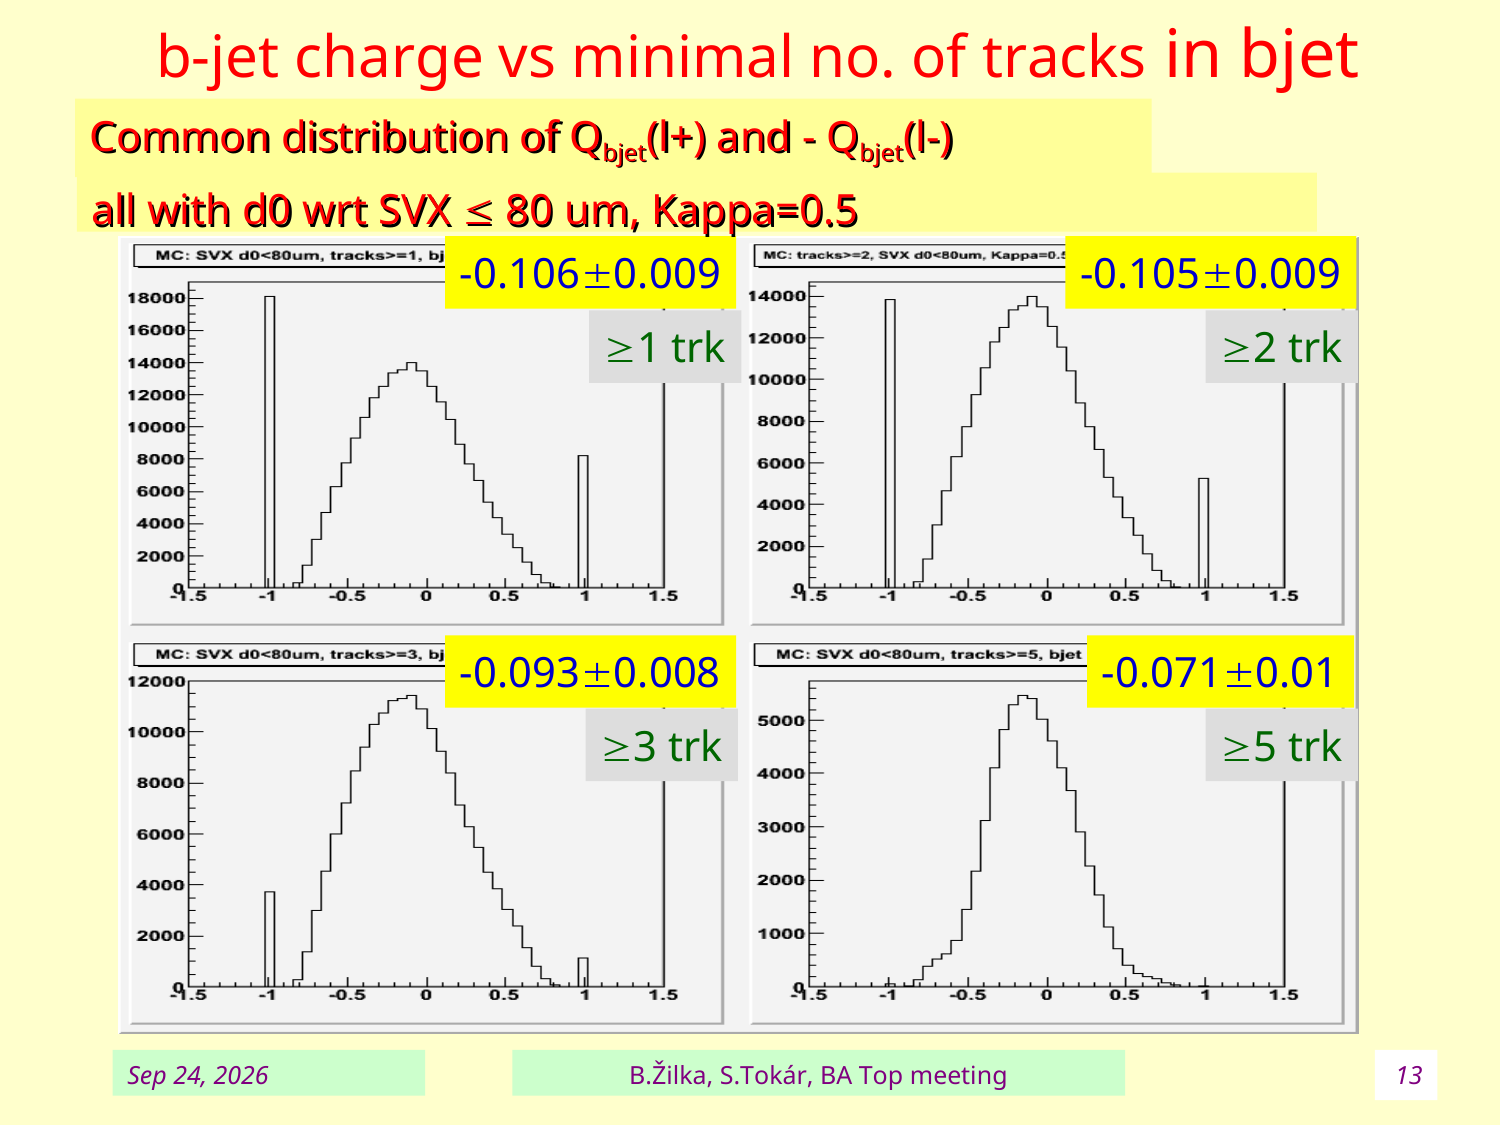

# b-jet charge vs minimal no. of tracks in bjet
Common distribution of Qbjet(l+) and - Qbjet(l-)
all with d0 wrt SVX  80 um, Kappa=0.5
-0.1060.009
-0.1050.009
1 trk
2 trk
-0.0930.008
-0.0710.01
3 trk
5 trk
B.Žilka, S.Tokár, BA Top meeting
13